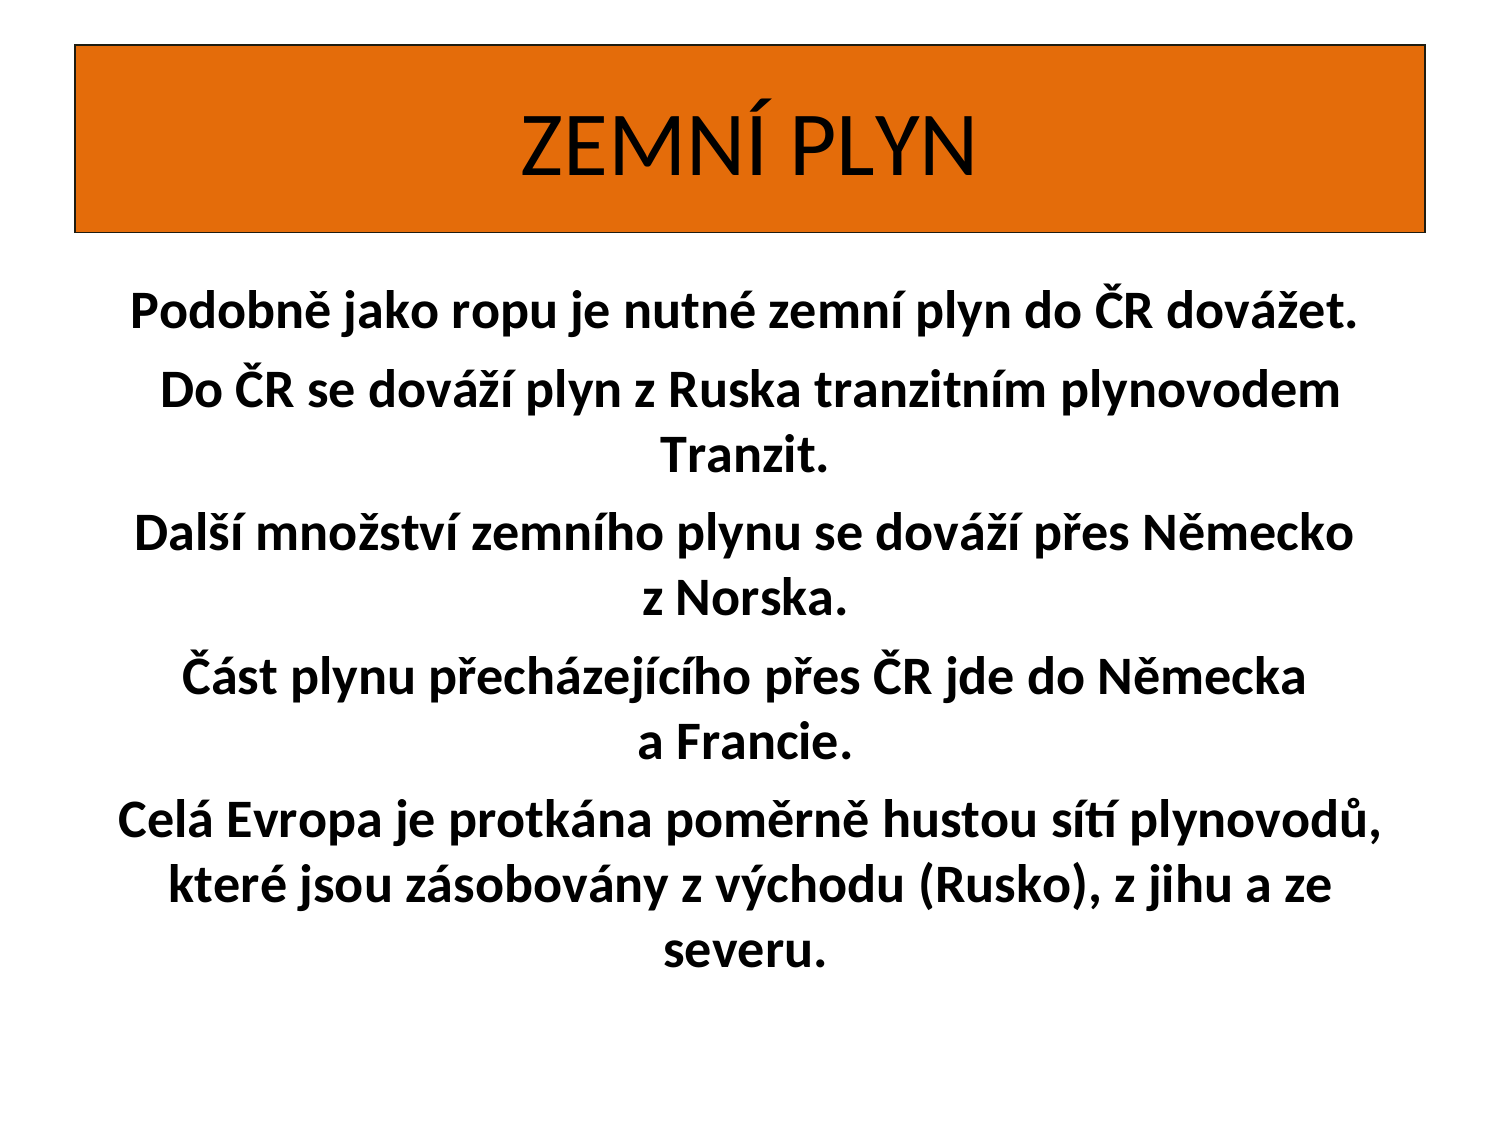

ZEMNÍ PLYN
Podobně jako ropu je nutné zemní plyn do ČR dovážet.
Do ČR se dováží plyn z Ruska tranzitním plynovodem Tranzit.
Další množství zemního plynu se dováží přes Německo
z Norska.
Část plynu přecházejícího přes ČR jde do Německa
a Francie.
Celá Evropa je protkána poměrně hustou sítí plynovodů, které jsou zásobovány z východu (Rusko), z jihu a ze severu.